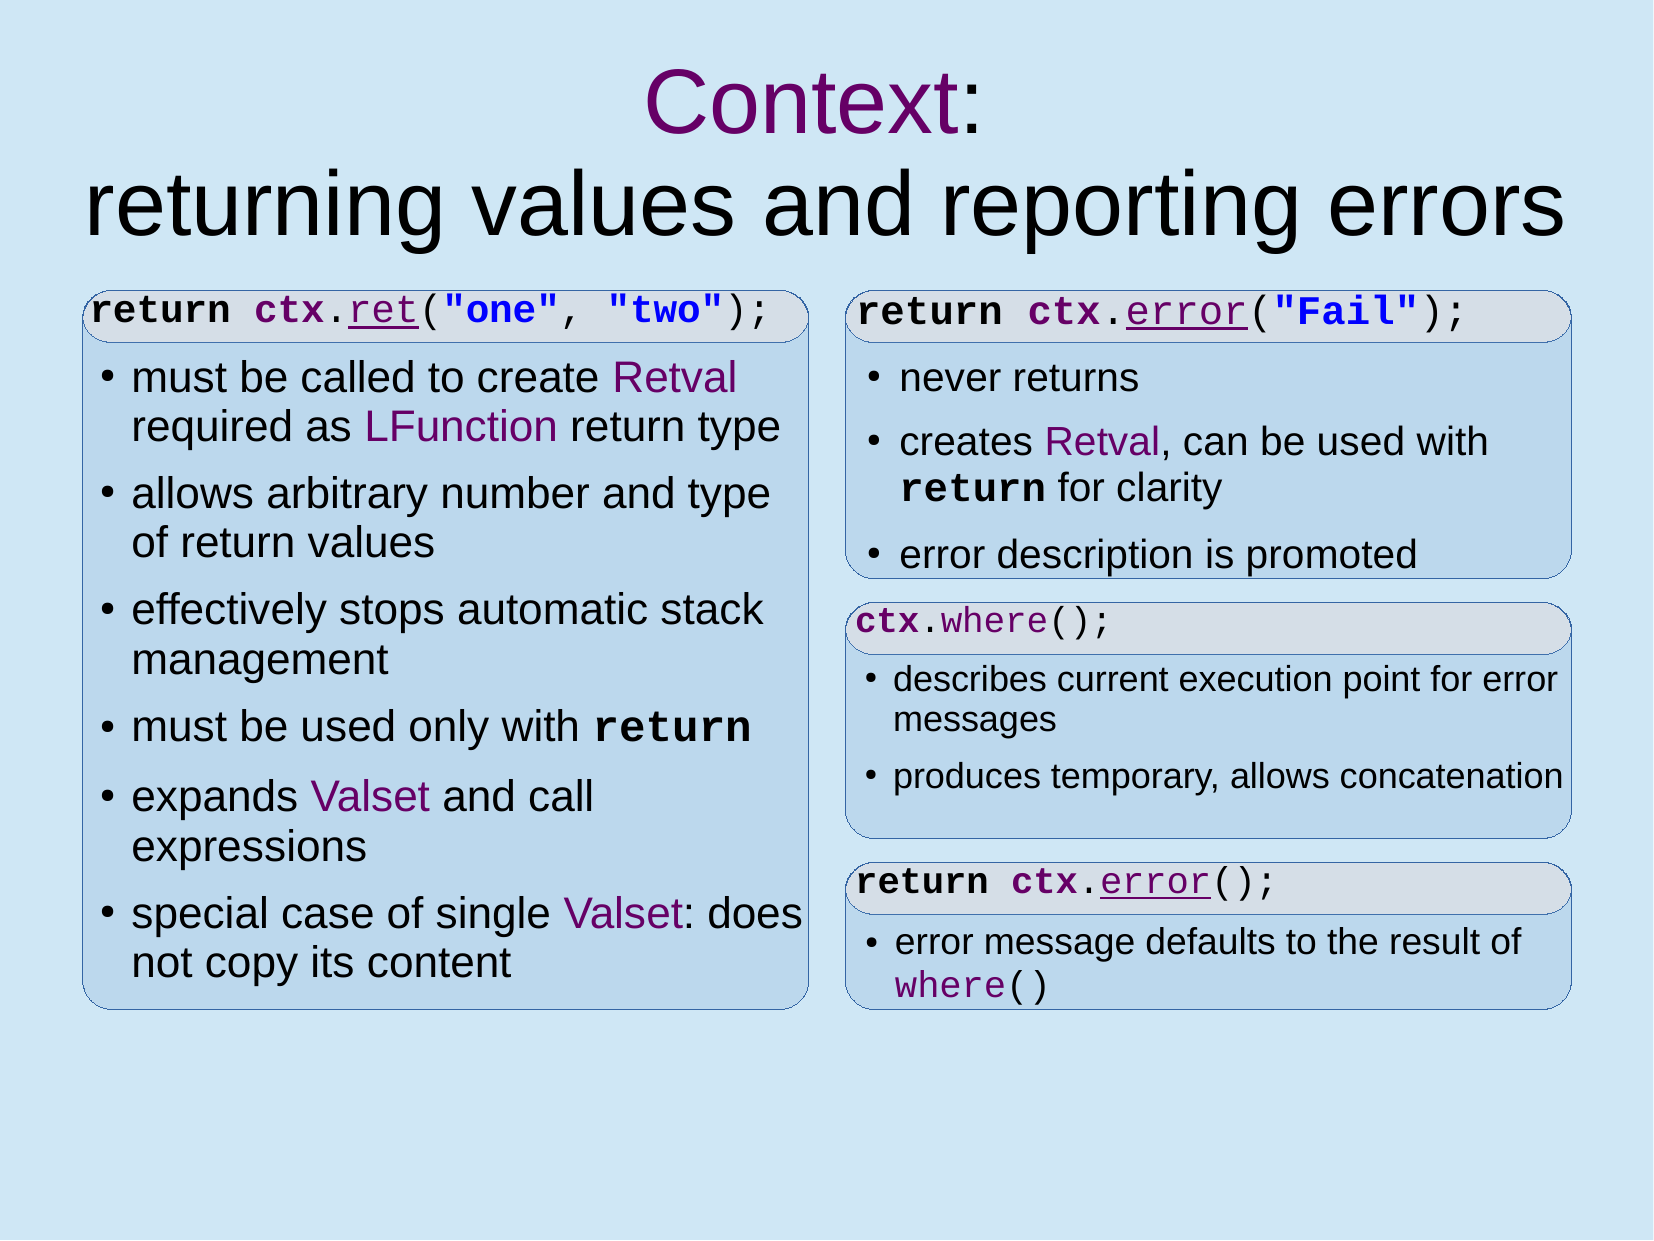

# Context: returning values and reporting errors
return ctx.ret("one", "two");
must be called to create Retval required as LFunction return type
allows arbitrary number and type of return values
effectively stops automatic stack management
must be used only with return
expands Valset and call expressions
special case of single Valset: does not copy its content
return ctx.error("Fail");
never returns
creates Retval, can be used with return for clarity
error description is promoted
ctx.where();
describes current execution point for error messages
produces temporary, allows concatenation
return ctx.error();
error message defaults to the result of where()